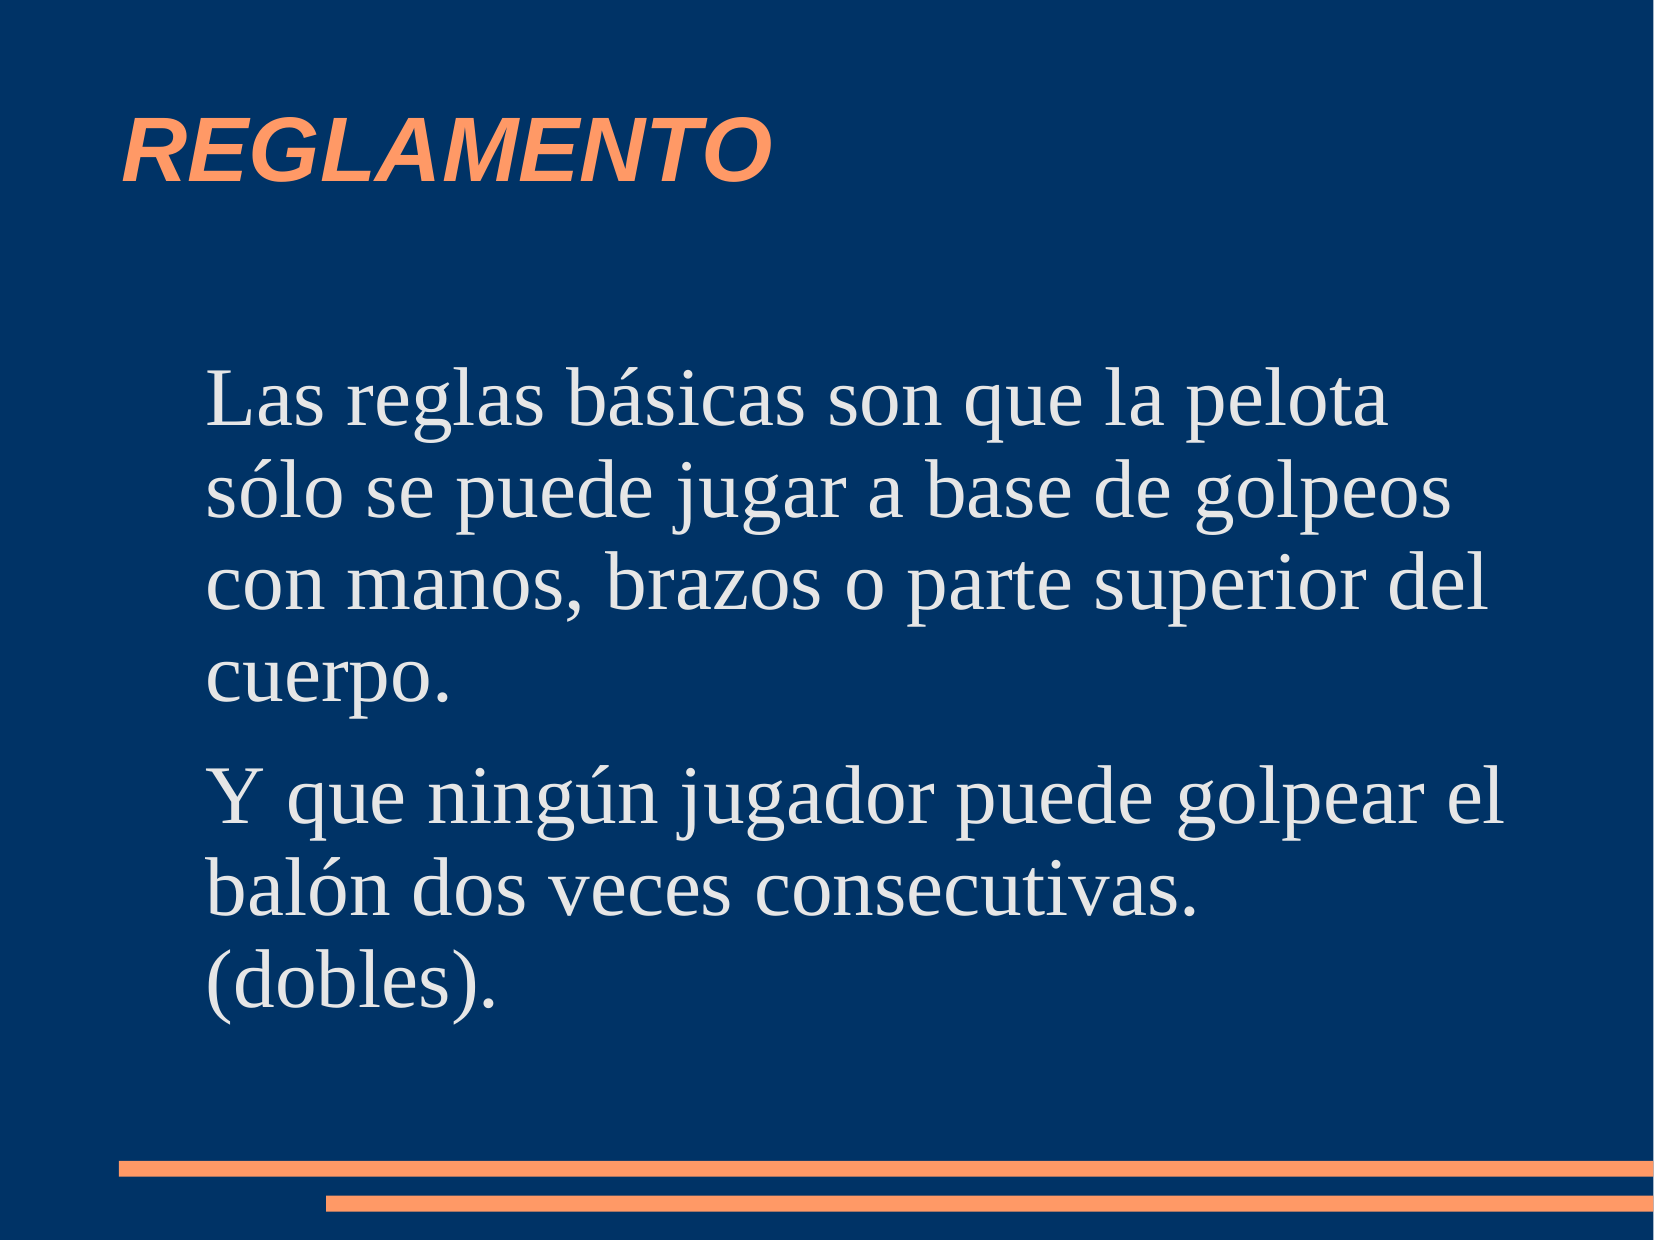

# REGLAMENTO
Las reglas básicas son que la pelota sólo se puede jugar a base de golpeos con manos, brazos o parte superior del cuerpo.
Y que ningún jugador puede golpear el balón dos veces consecutivas. (dobles).